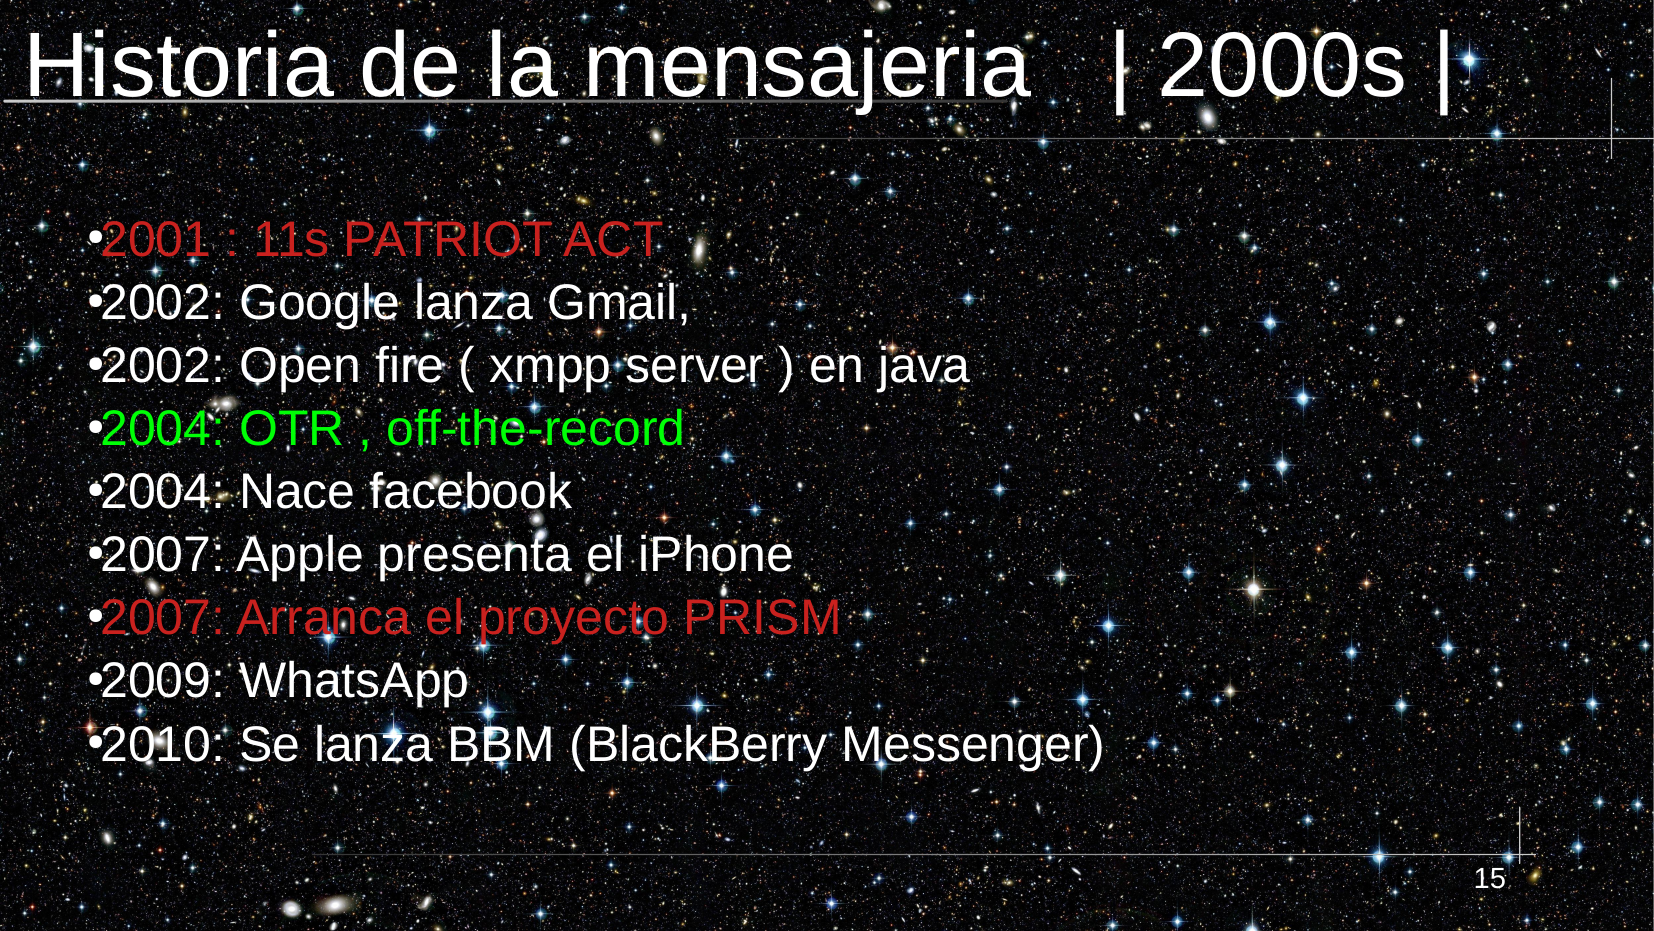

# Historia de la mensajeria | 2000s |
2001 : 11s PATRIOT ACT
2002: Google lanza Gmail,
2002: Open fire ( xmpp server ) en java
2004: OTR , off-the-record
2004: Nace facebook
2007: Apple presenta el iPhone
2007: Arranca el proyecto PRISM
2009: WhatsApp
2010: Se lanza BBM (BlackBerry Messenger)
15